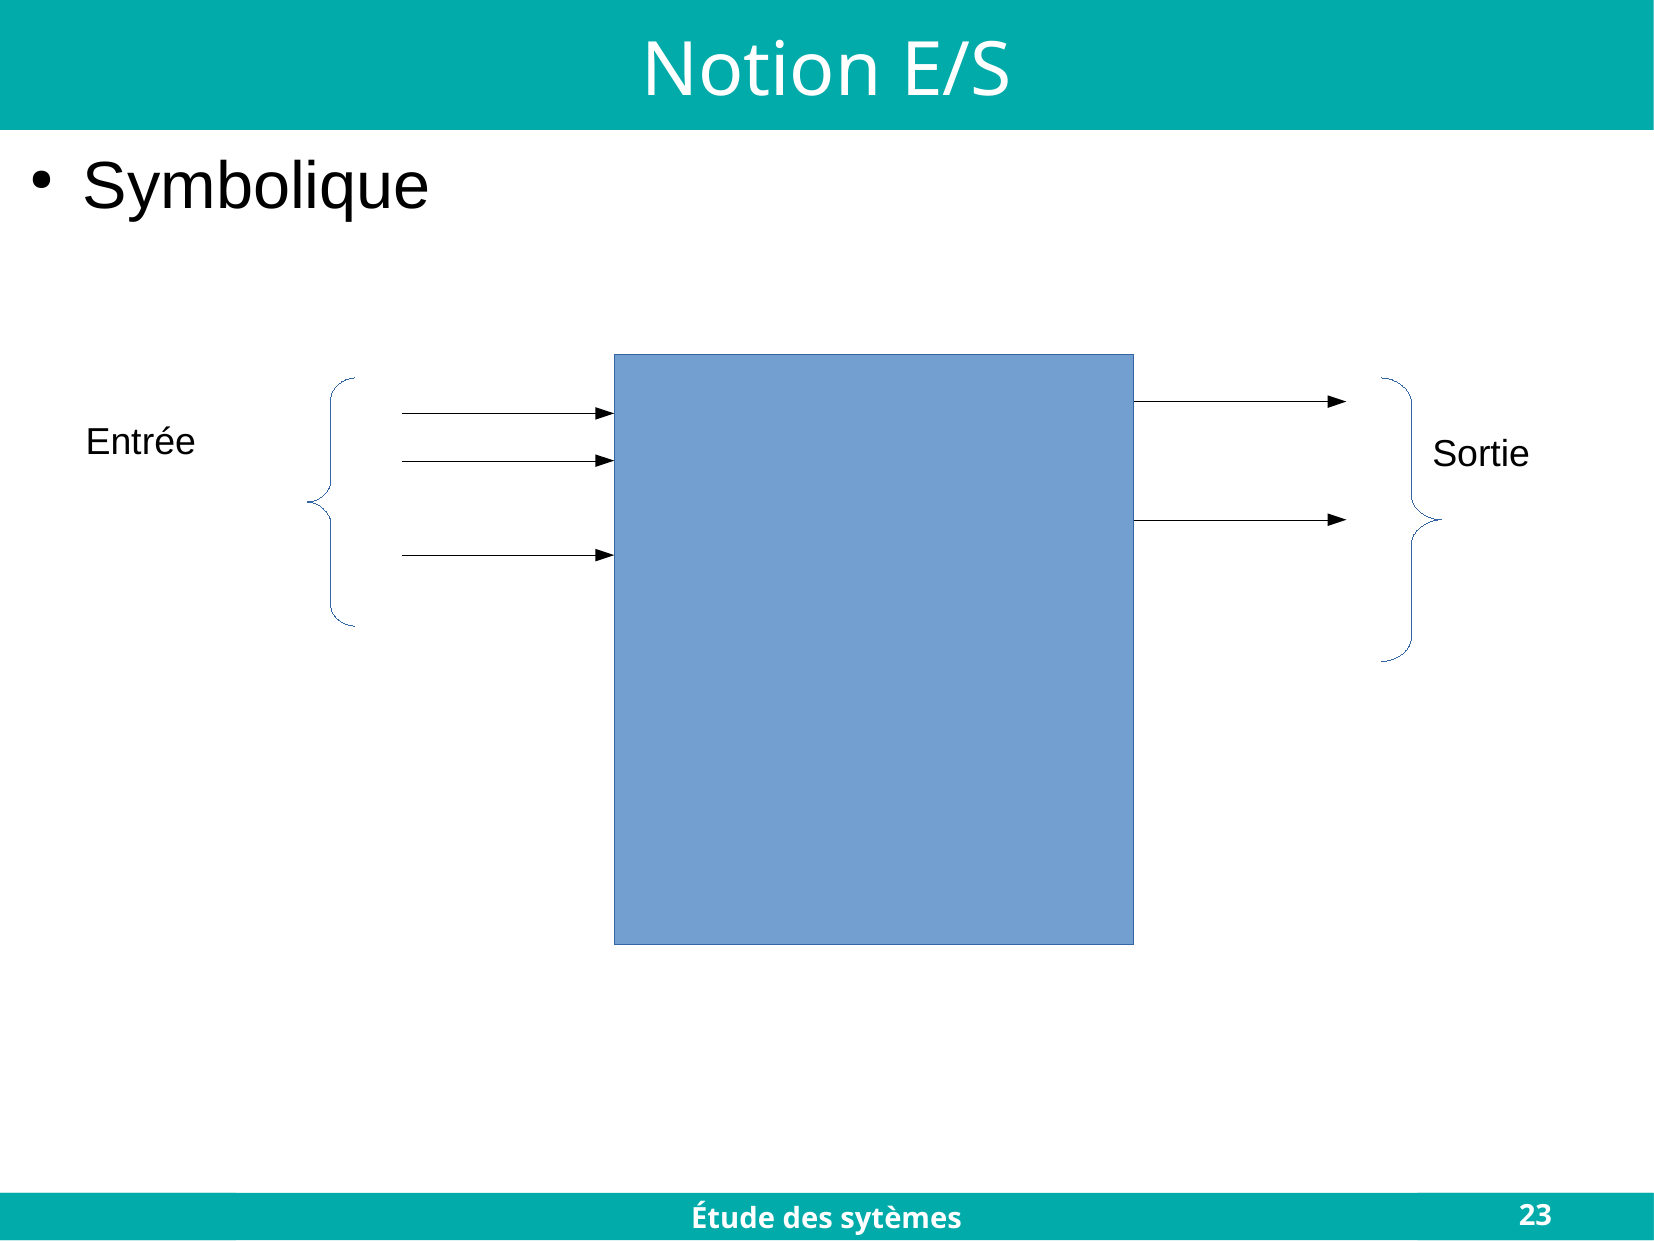

# Notion E/S
Symbolique
Entrée
Sortie
Étude des sytèmes